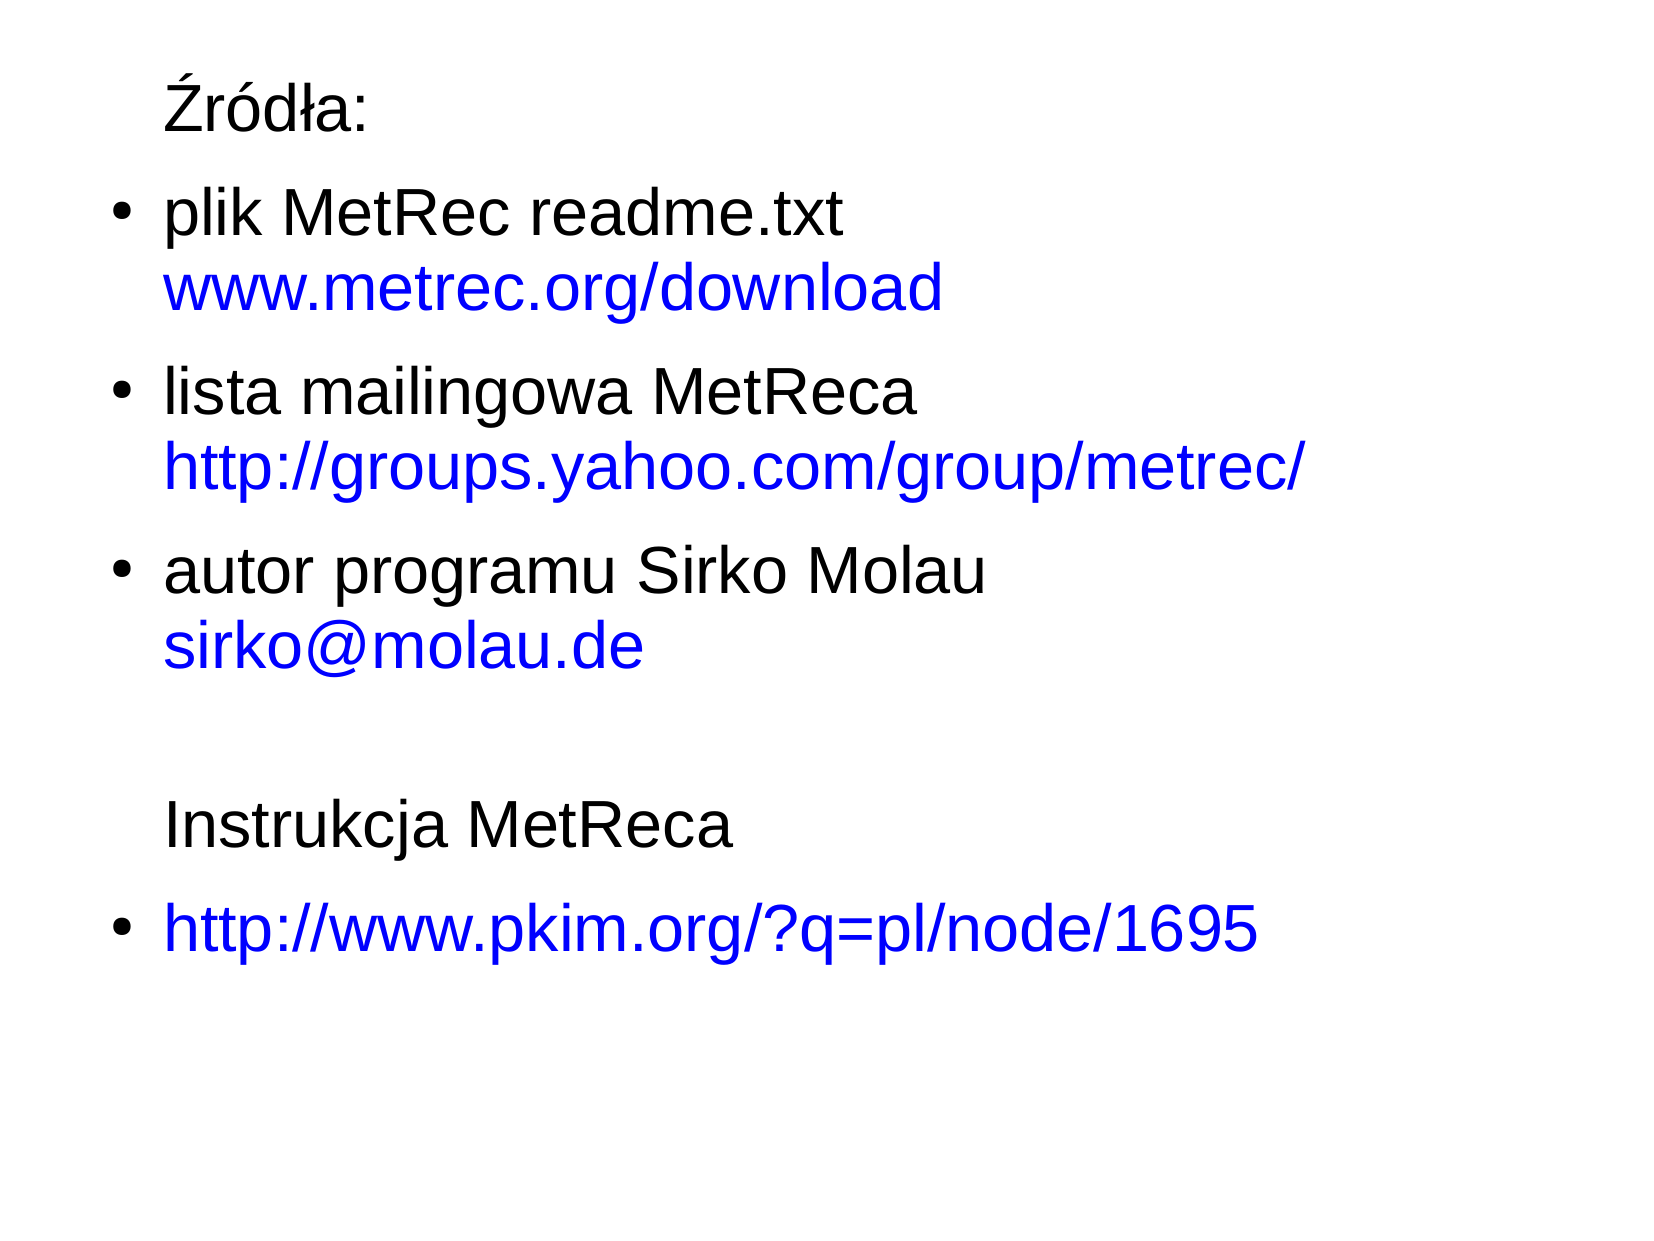

# Źródła:
plik MetRec readme.txt www.metrec.org/download
lista mailingowa MetReca http://groups.yahoo.com/group/metrec/
autor programu Sirko Molau sirko@molau.de
Instrukcja MetReca
http://www.pkim.org/?q=pl/node/1695